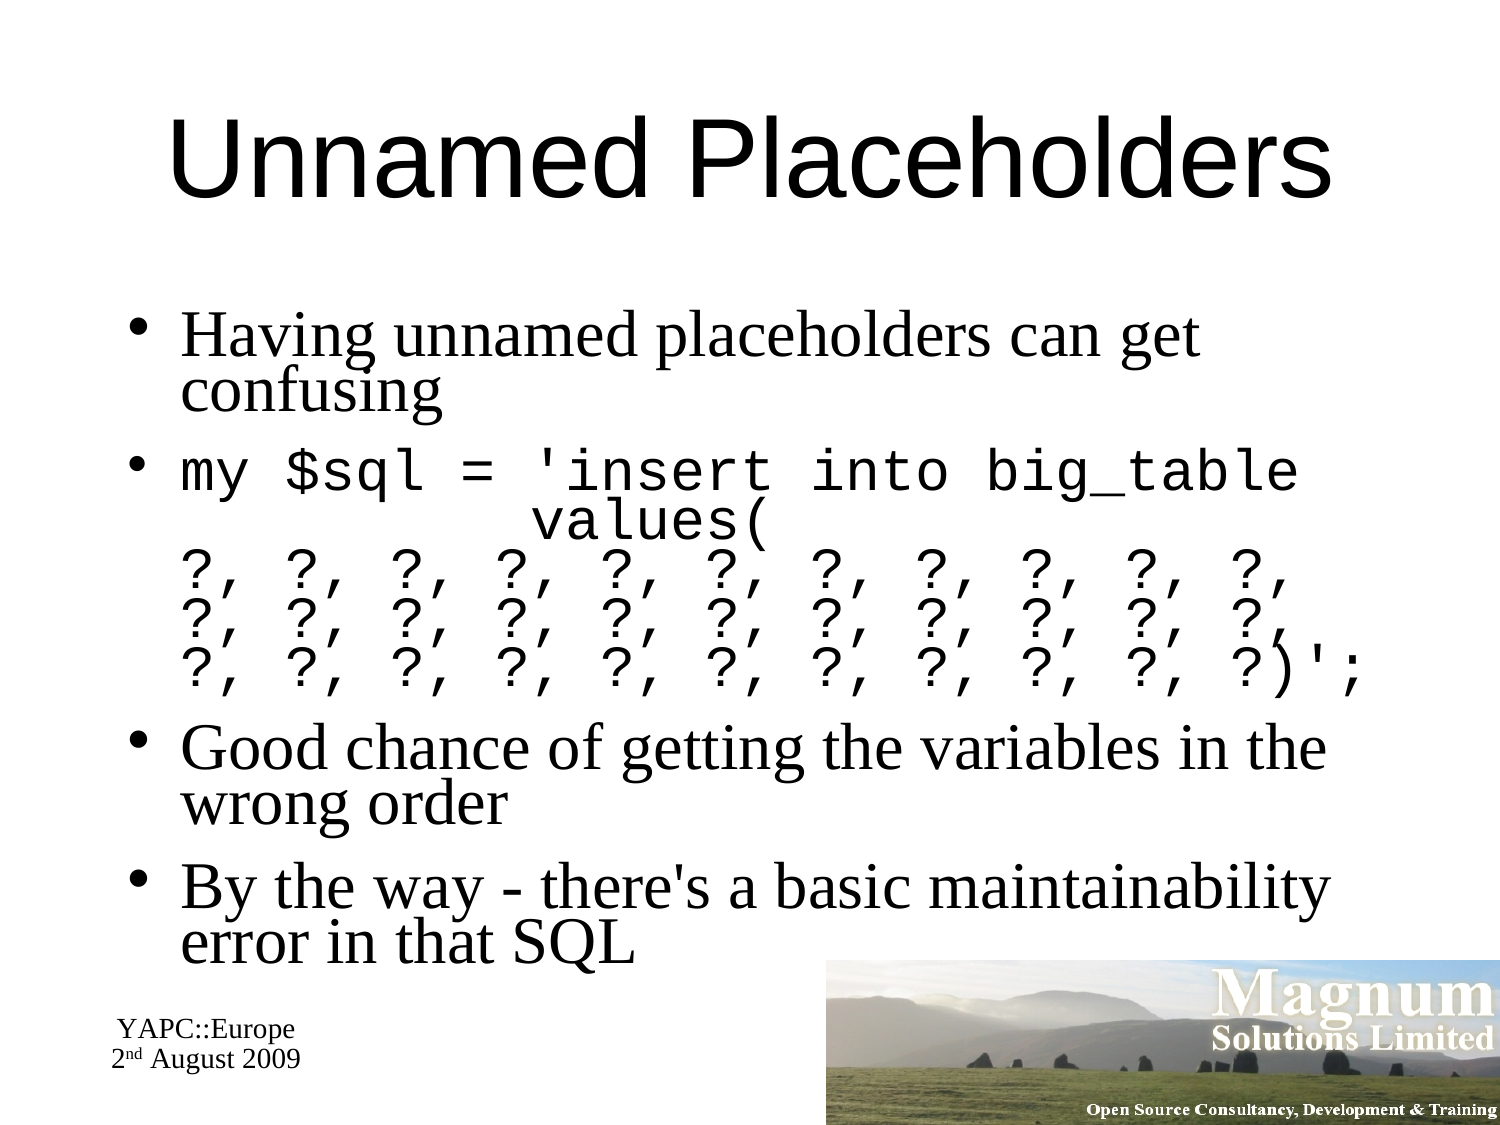

# Unnamed Placeholders
Having unnamed placeholders can get confusing
my $sql = 'insert into big_table
 values(
?, ?, ?, ?, ?, ?, ?, ?, ?, ?, ?,
?, ?, ?, ?, ?, ?, ?, ?, ?, ?, ?,
?, ?, ?, ?, ?, ?, ?, ?, ?, ?, ?)';
Good chance of getting the variables in the wrong order
By the way - there's a basic maintainability error in that SQL
136